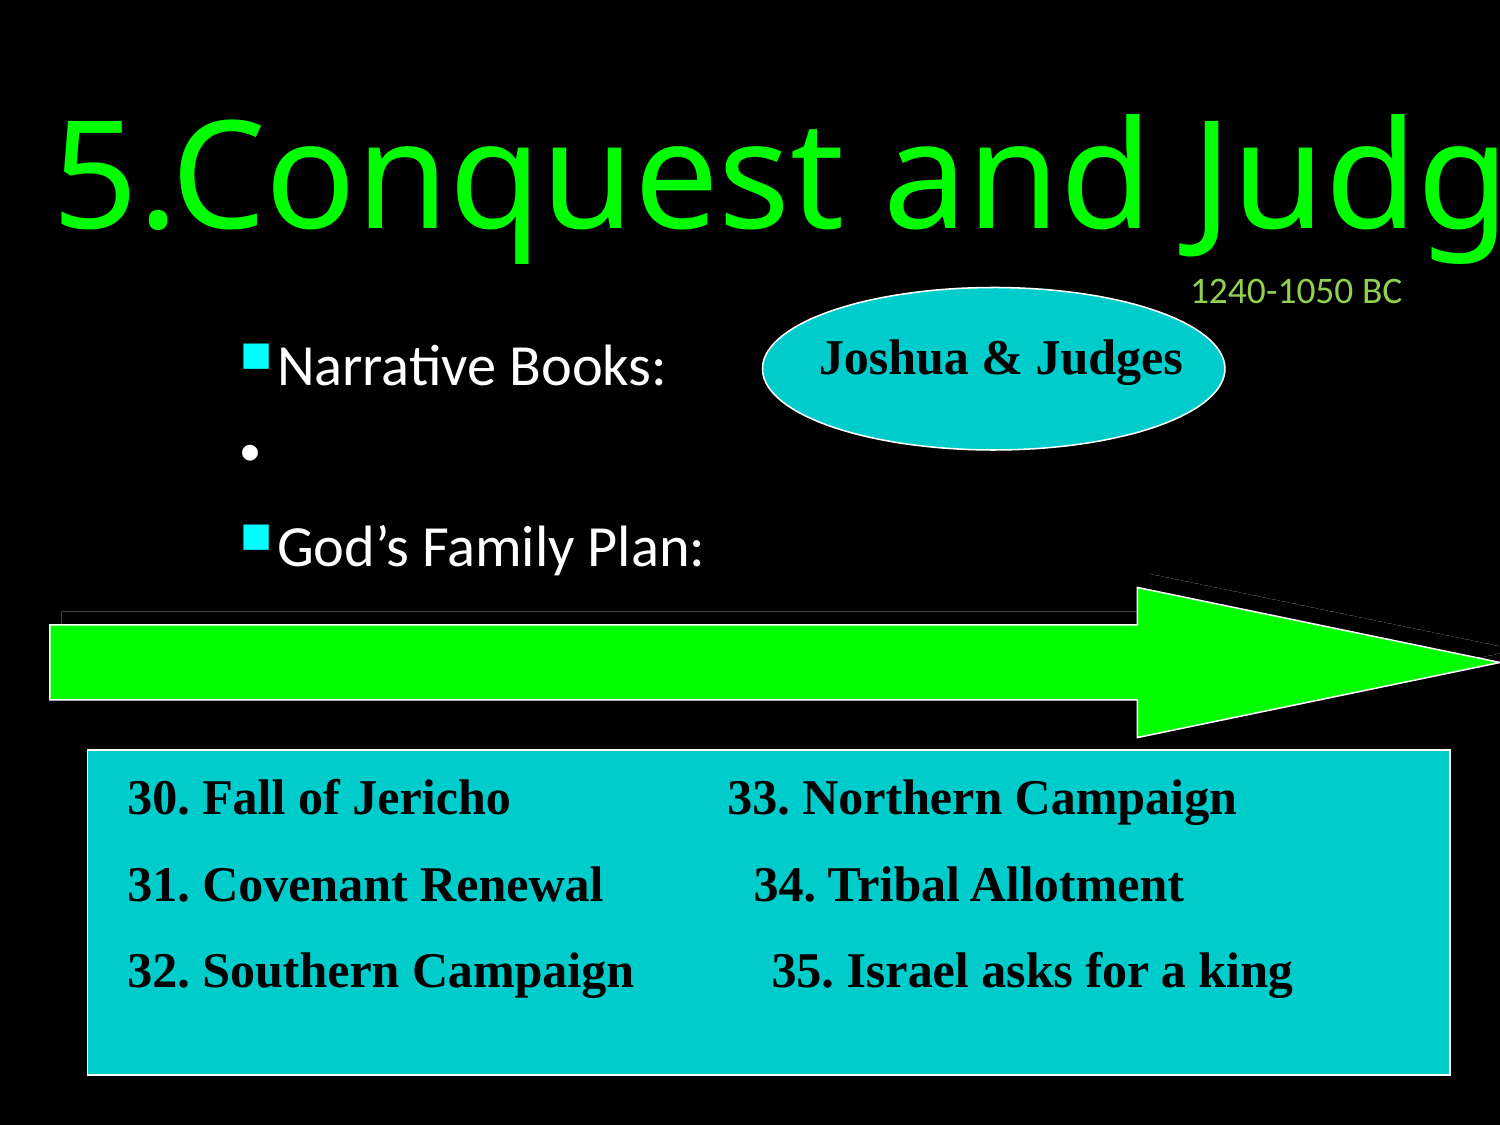

# 5.Conquest and Judges
1240-1050 BC
Narrative Books:
God’s Family Plan:
Joshua & Judges
30. Fall of Jericho		33. Northern Campaign
31. Covenant Renewal 34. Tribal Allotment
32. Southern Campaign 35. Israel asks for a king